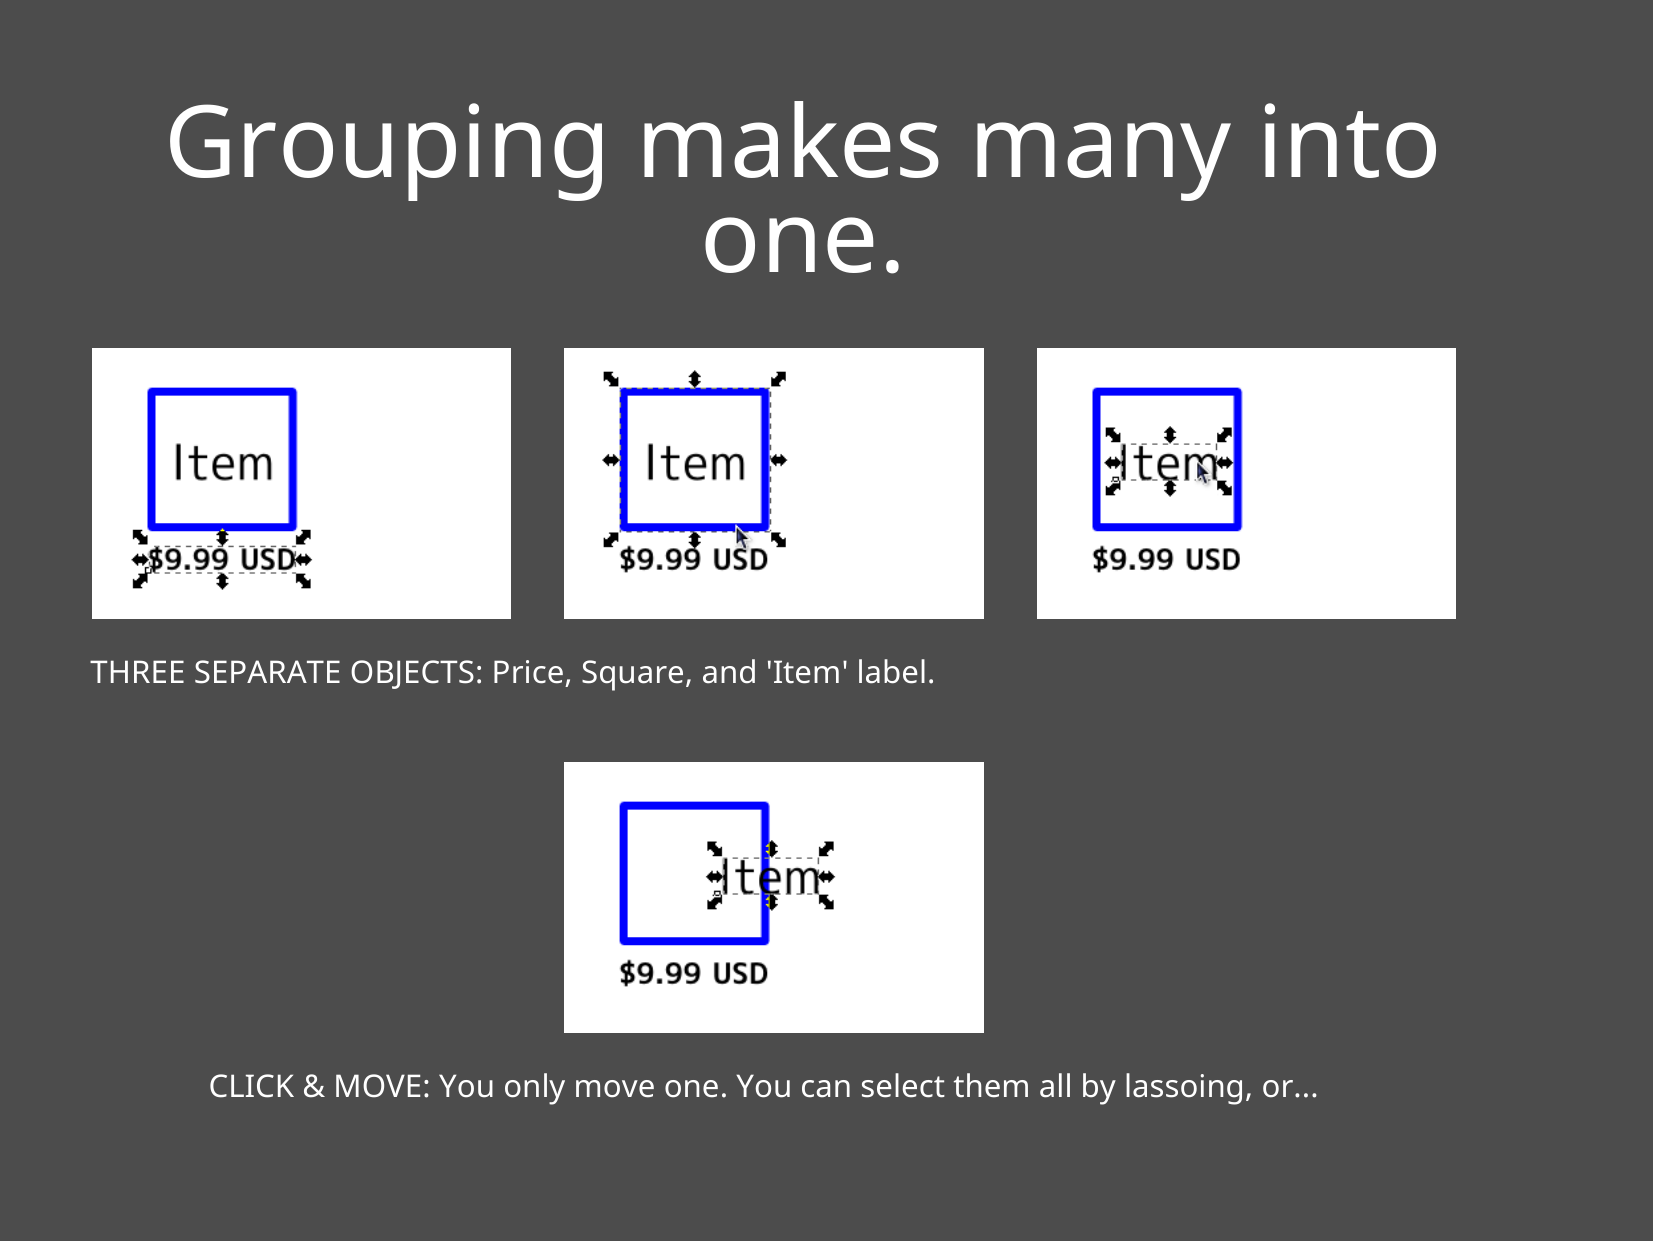

# Grouping makes many into one.
THREE SEPARATE OBJECTS: Price, Square, and 'Item' label.
CLICK & MOVE: You only move one. You can select them all by lassoing, or...